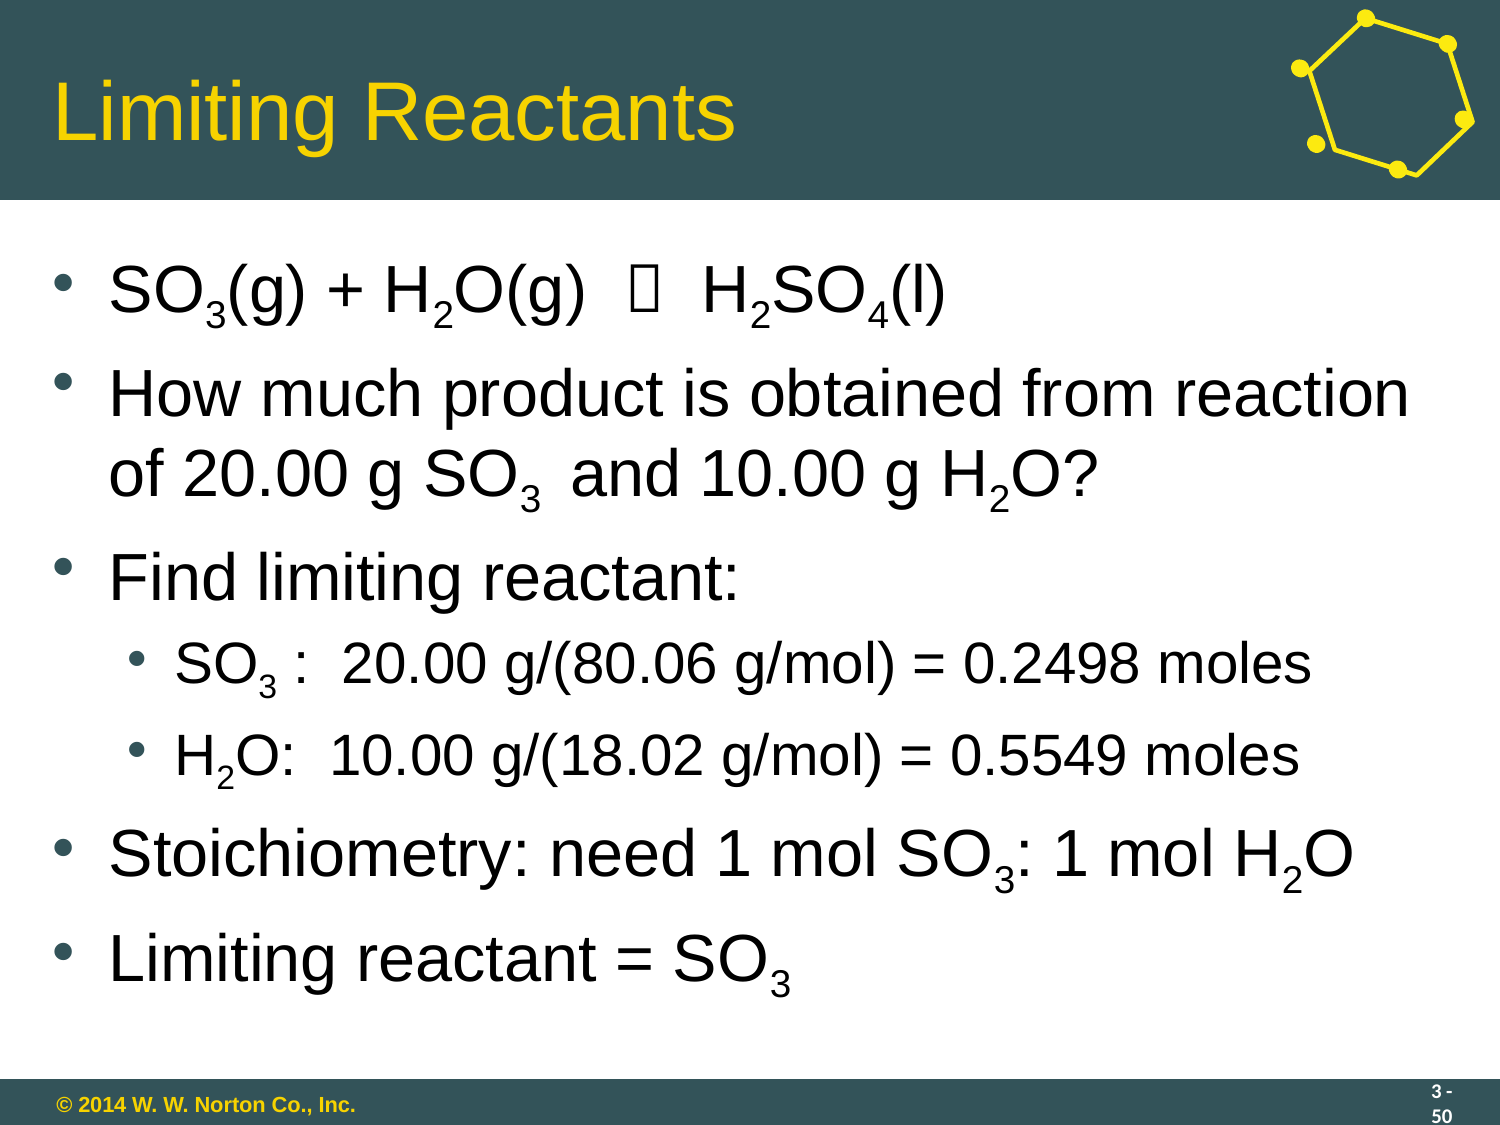

# Limiting Reactants
SO3(g) + H2O(g)  H2SO4(l)
How much product is obtained from reaction of 20.00 g SO3 and 10.00 g H2O?
Find limiting reactant:
SO3 : 20.00 g/(80.06 g/mol) = 0.2498 moles
H2O: 10.00 g/(18.02 g/mol) = 0.5549 moles
Stoichiometry: need 1 mol SO3: 1 mol H2O
Limiting reactant = SO3